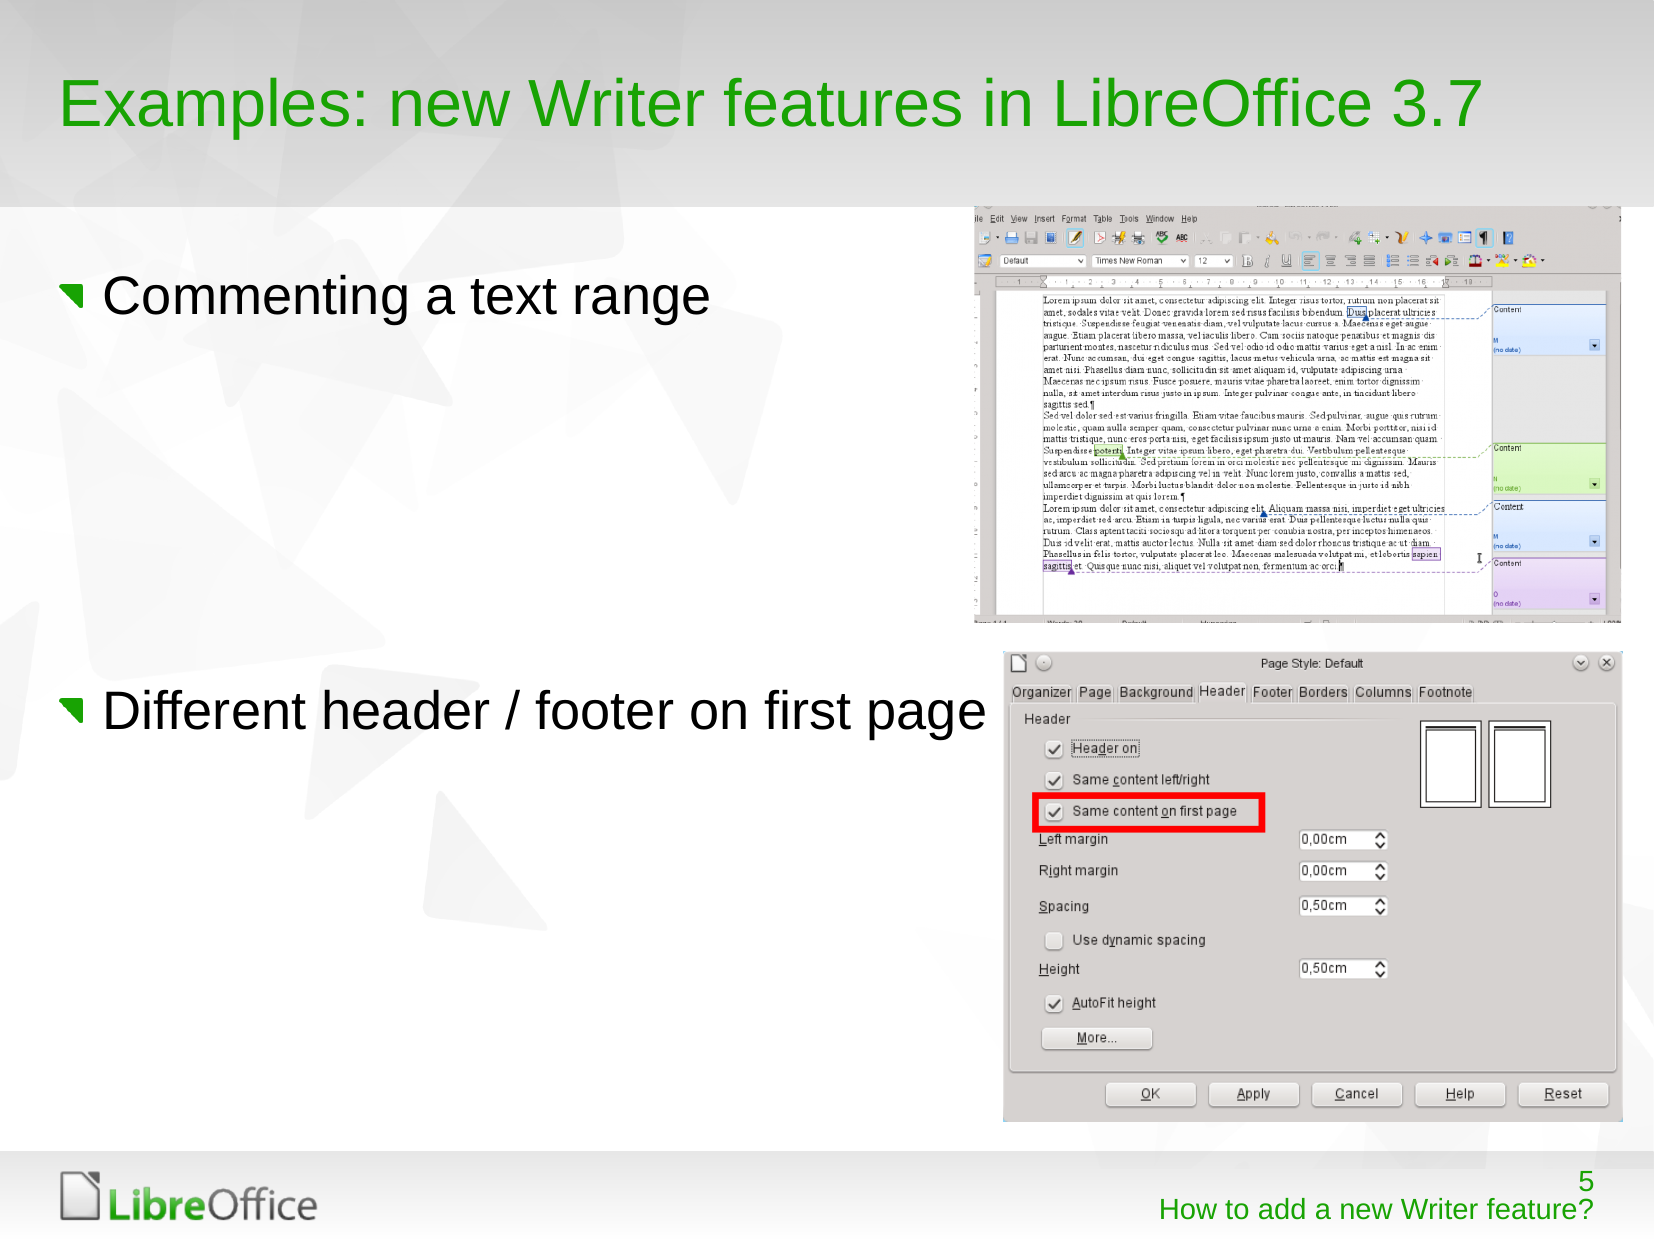

# Examples: new Writer features in LibreOffice 3.7
Commenting a text range
Different header / footer on first page
5
How to add a new Writer feature?